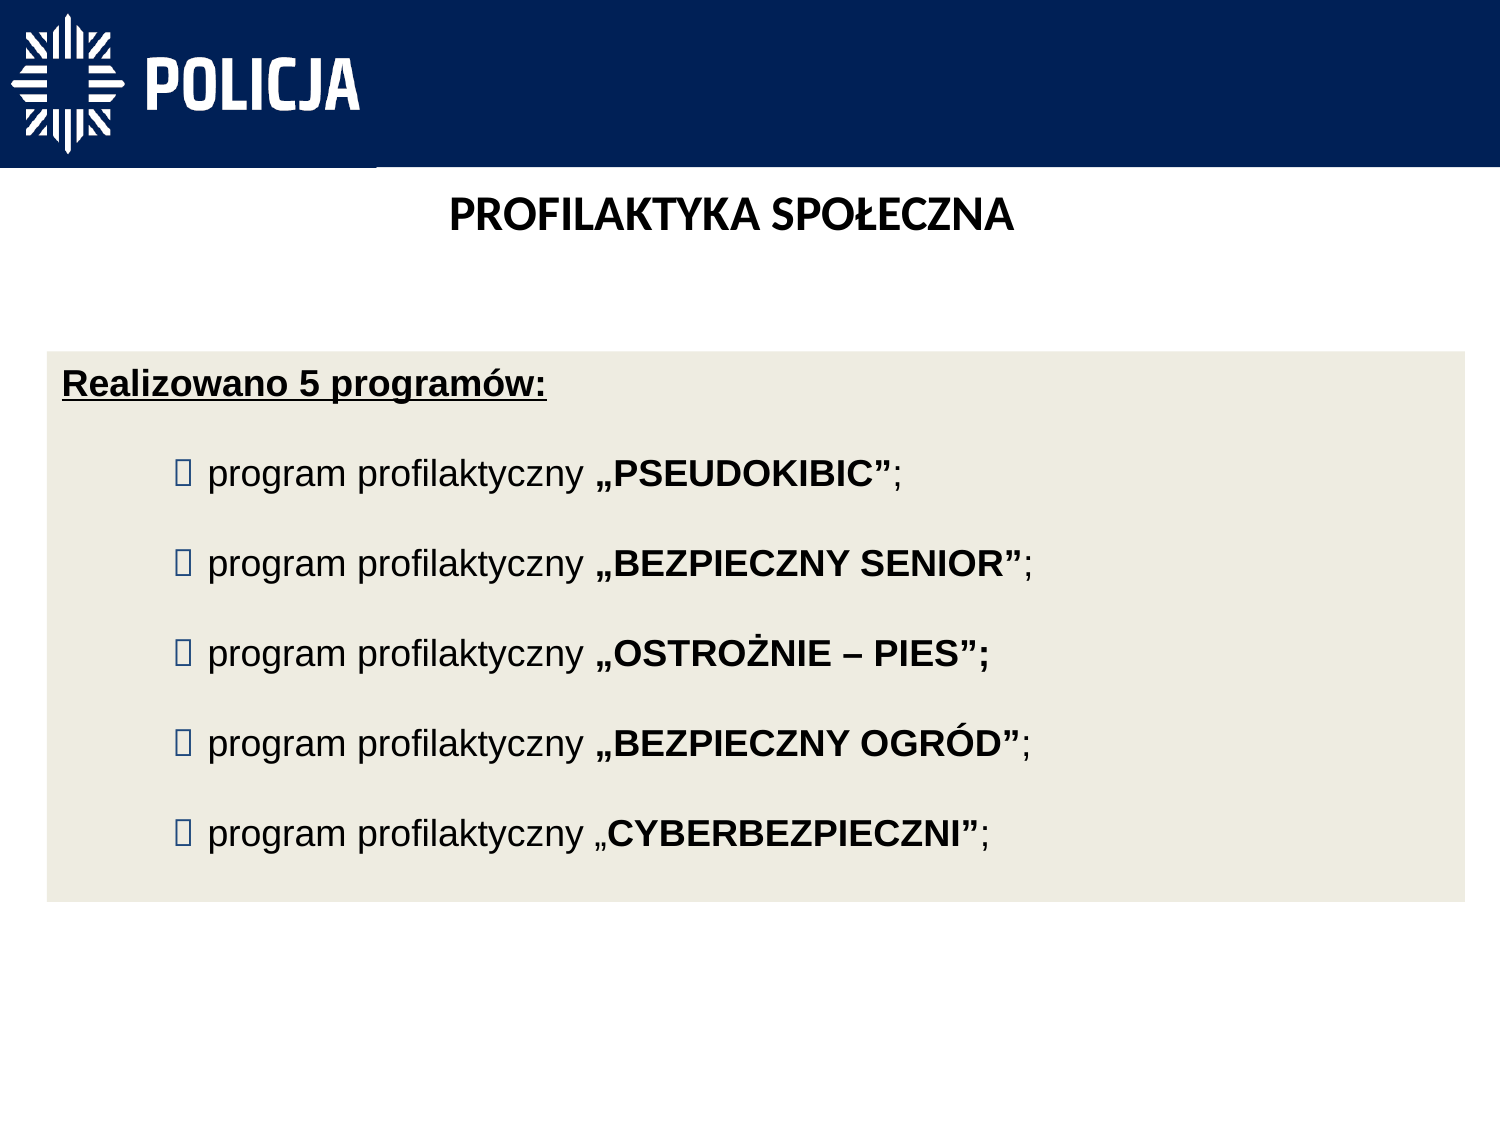

PROFILAKTYKA SPOŁECZNA
Realizowano 5 programów:
program profilaktyczny „PSEUDOKIBIC”;
program profilaktyczny „BEZPIECZNY SENIOR”;
program profilaktyczny „OSTROŻNIE – PIES”;
program profilaktyczny „BEZPIECZNY OGRÓD”;
program profilaktyczny „CYBERBEZPIECZNI”;